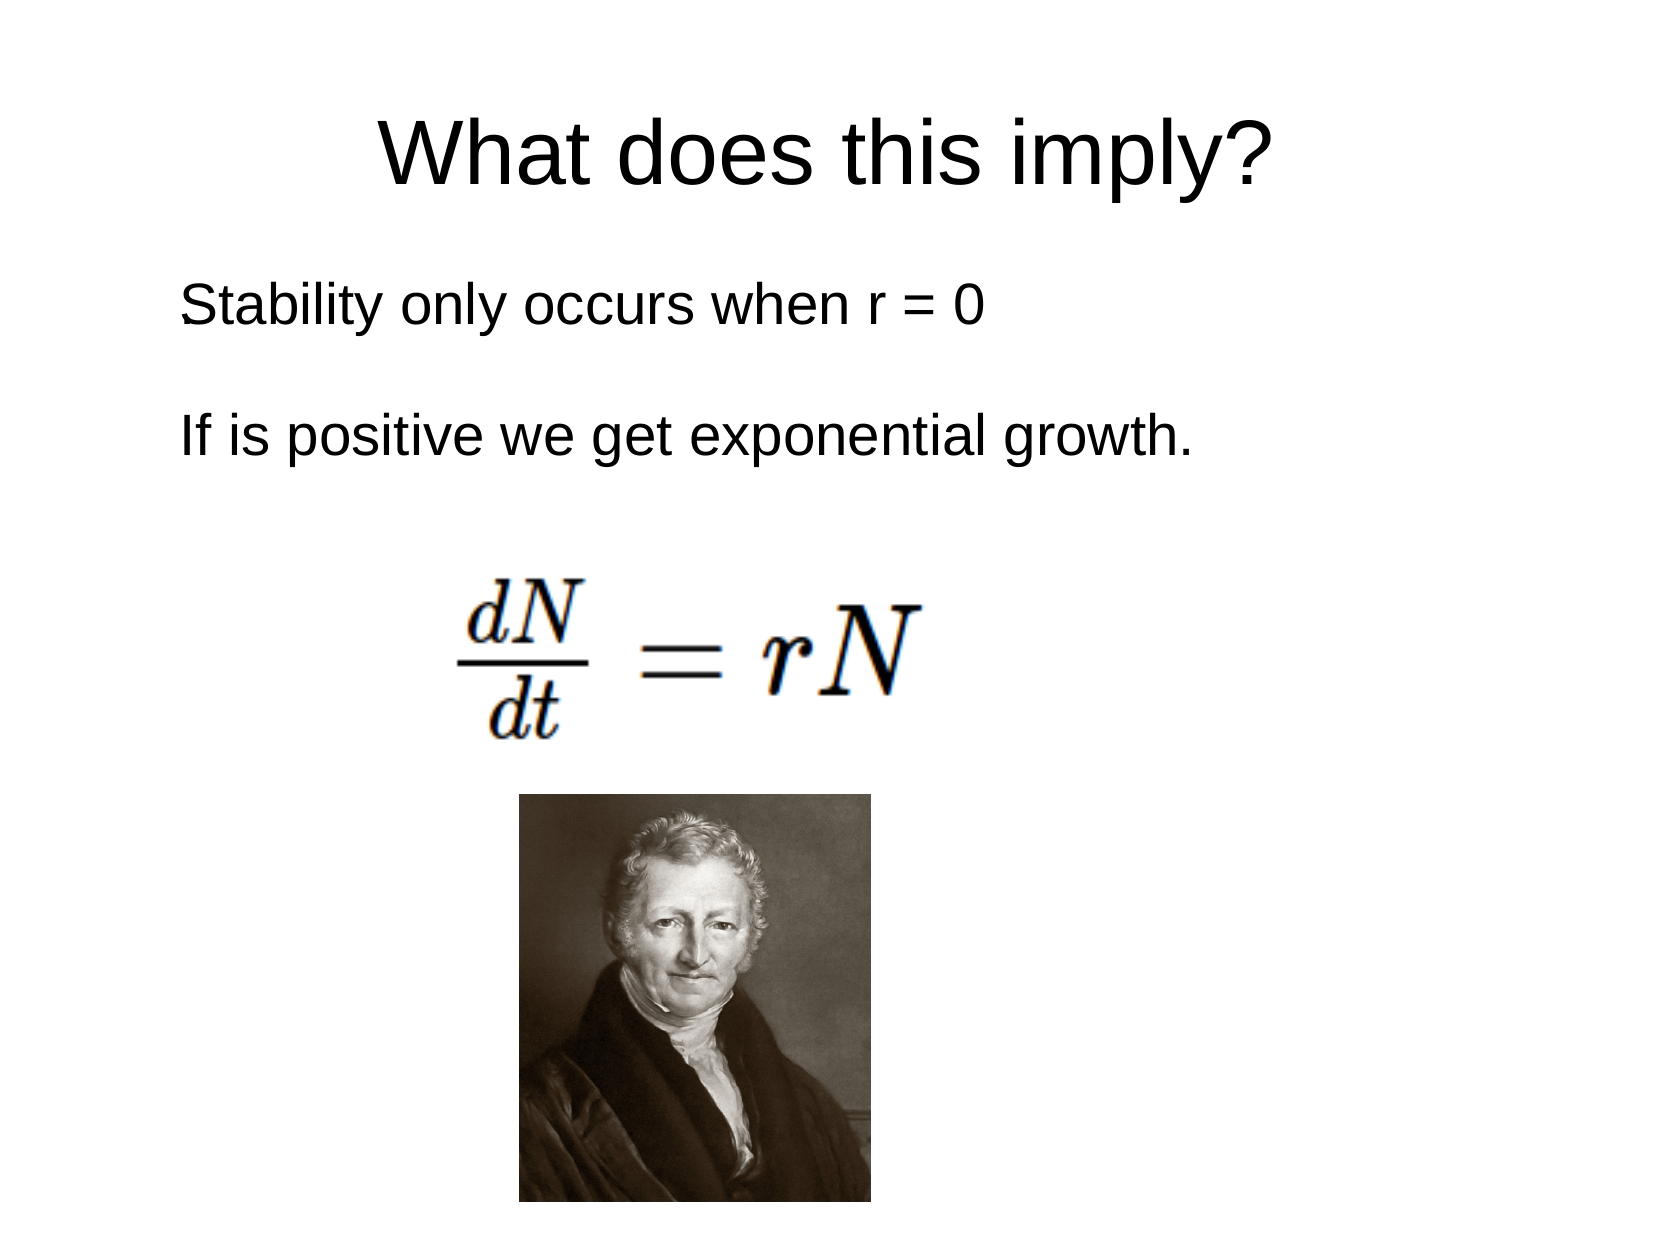

# What does this imply?
.
Stability only occurs when r = 0
If is positive we get exponential growth.